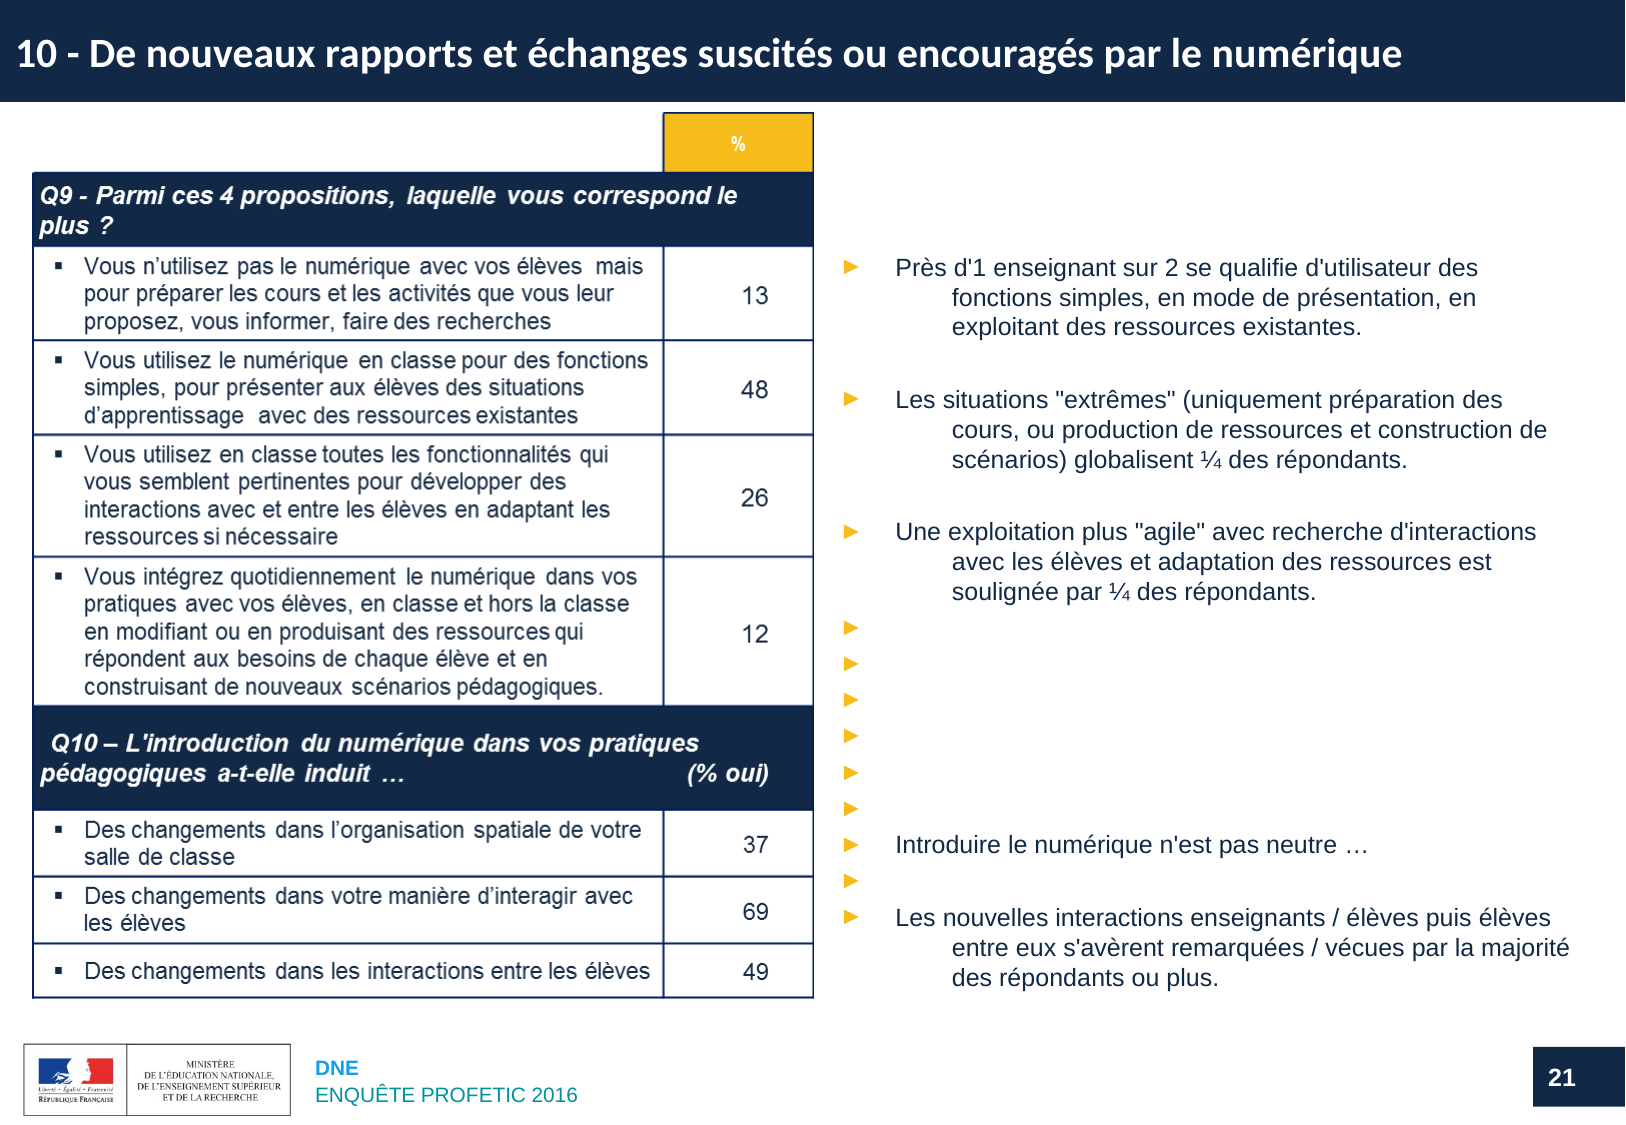

10 - De nouveaux rapports et échanges suscités ou encouragés par le numérique
# Près d'1 enseignant sur 2 se qualifie d'utilisateur des fonctions simples, en mode de présentation, en exploitant des ressources existantes.
Les situations "extrêmes" (uniquement préparation des cours, ou production de ressources et construction de scénarios) globalisent ¼ des répondants.
Une exploitation plus "agile" avec recherche d'interactions avec les élèves et adaptation des ressources est soulignée par ¼ des répondants.
Introduire le numérique n'est pas neutre …
Les nouvelles interactions enseignants / élèves puis élèves entre eux s'avèrent remarquées / vécues par la majorité des répondants ou plus.
21